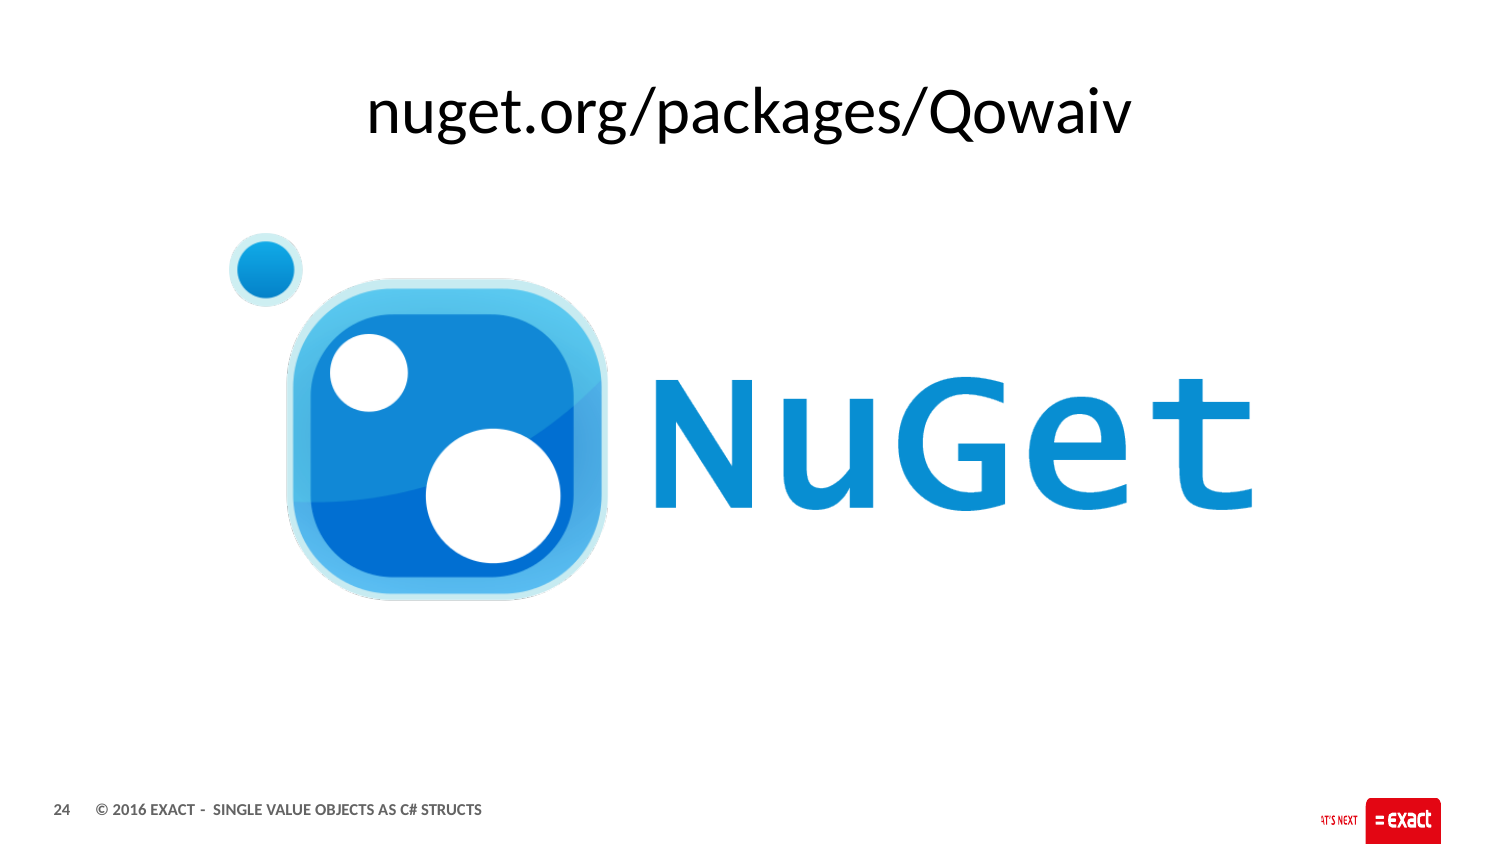

nuget.org/packages/Qowaiv
- Single Value Objects as C# structs